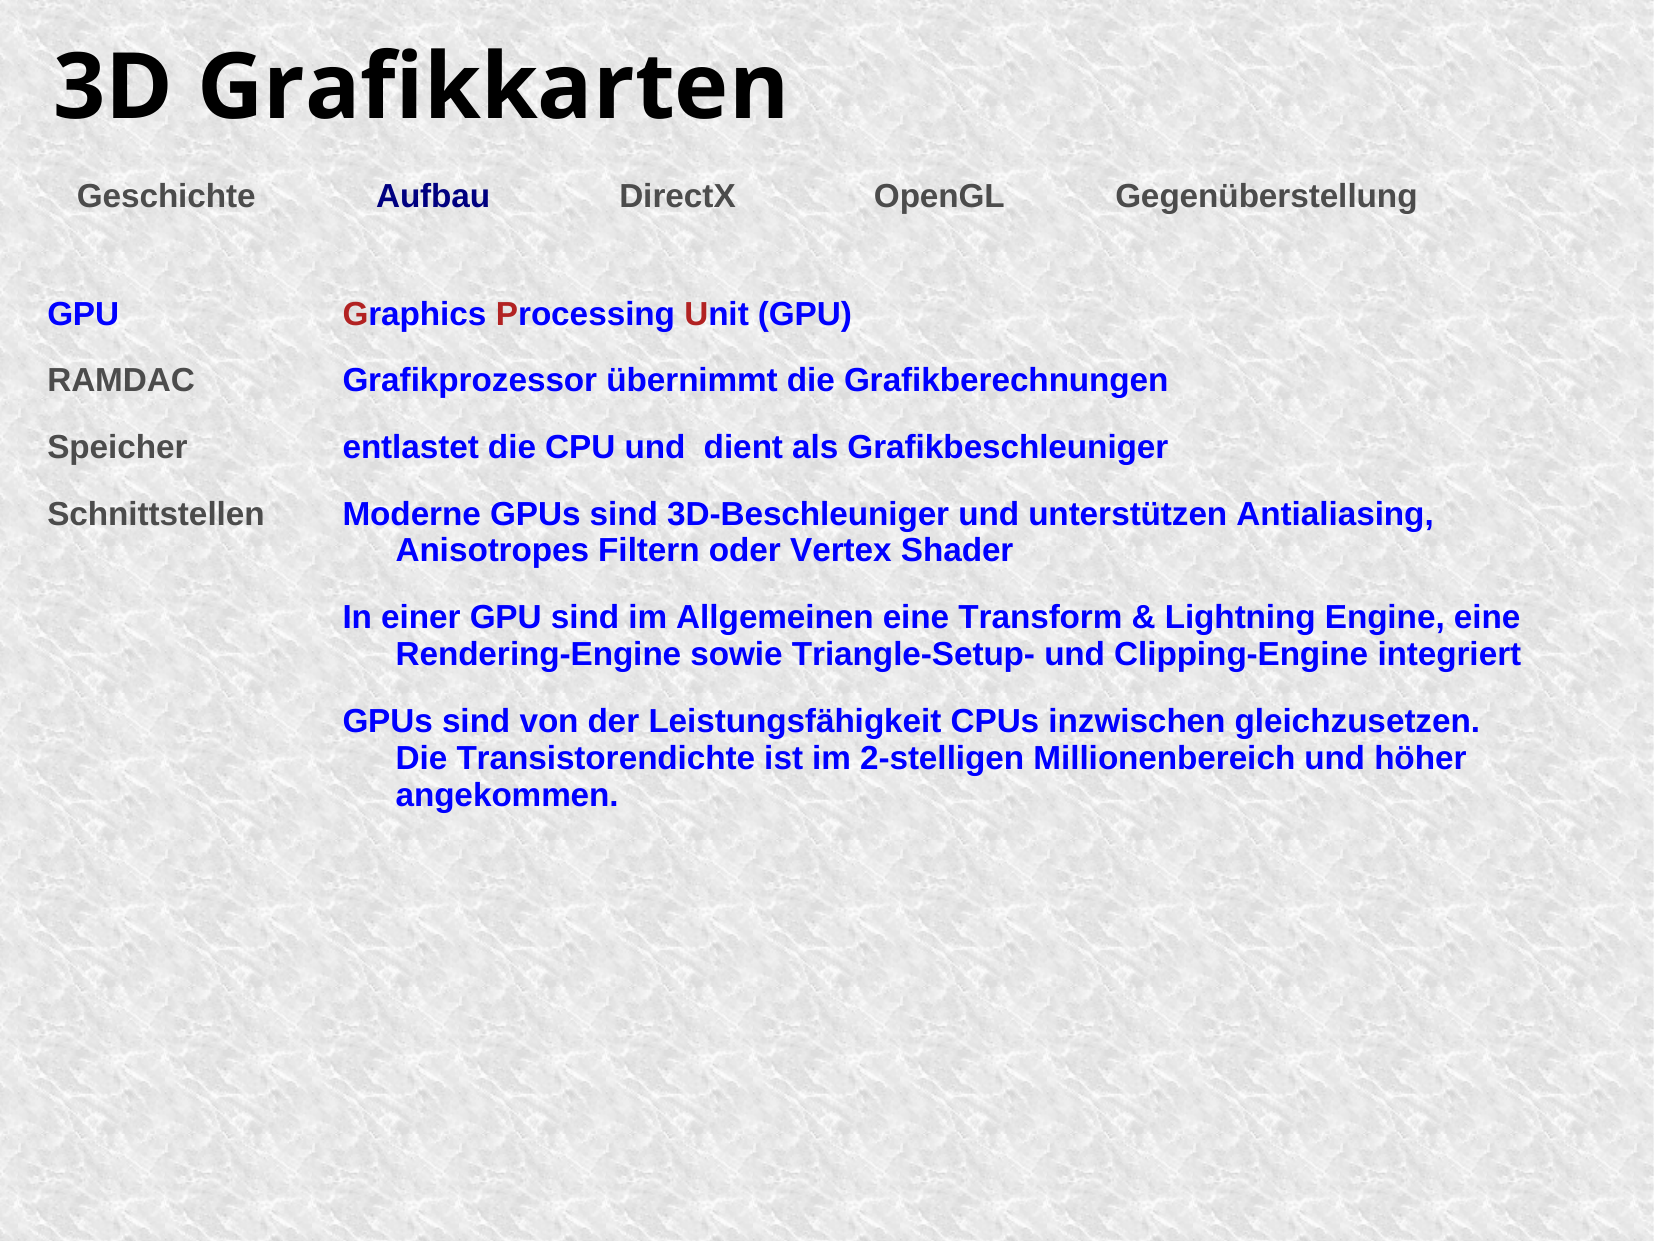

# 3D Grafikkarten
Geschichte Aufbau DirectX OpenGL Gegenüberstellung
GPU
RAMDAC
Speicher
Schnittstellen
Graphics Processing Unit (GPU)
Grafikprozessor übernimmt die Grafikberechnungen
entlastet die CPU und dient als Grafikbeschleuniger
Moderne GPUs sind 3D-Beschleuniger und unterstützen Antialiasing, Anisotropes Filtern oder Vertex Shader
In einer GPU sind im Allgemeinen eine Transform & Lightning Engine, eine  Rendering-Engine sowie Triangle-Setup- und Clipping-Engine integriert
GPUs sind von der Leistungsfähigkeit CPUs inzwischen gleichzusetzen. Die Transistorendichte ist im 2-stelligen Millionenbereich und höher angekommen.